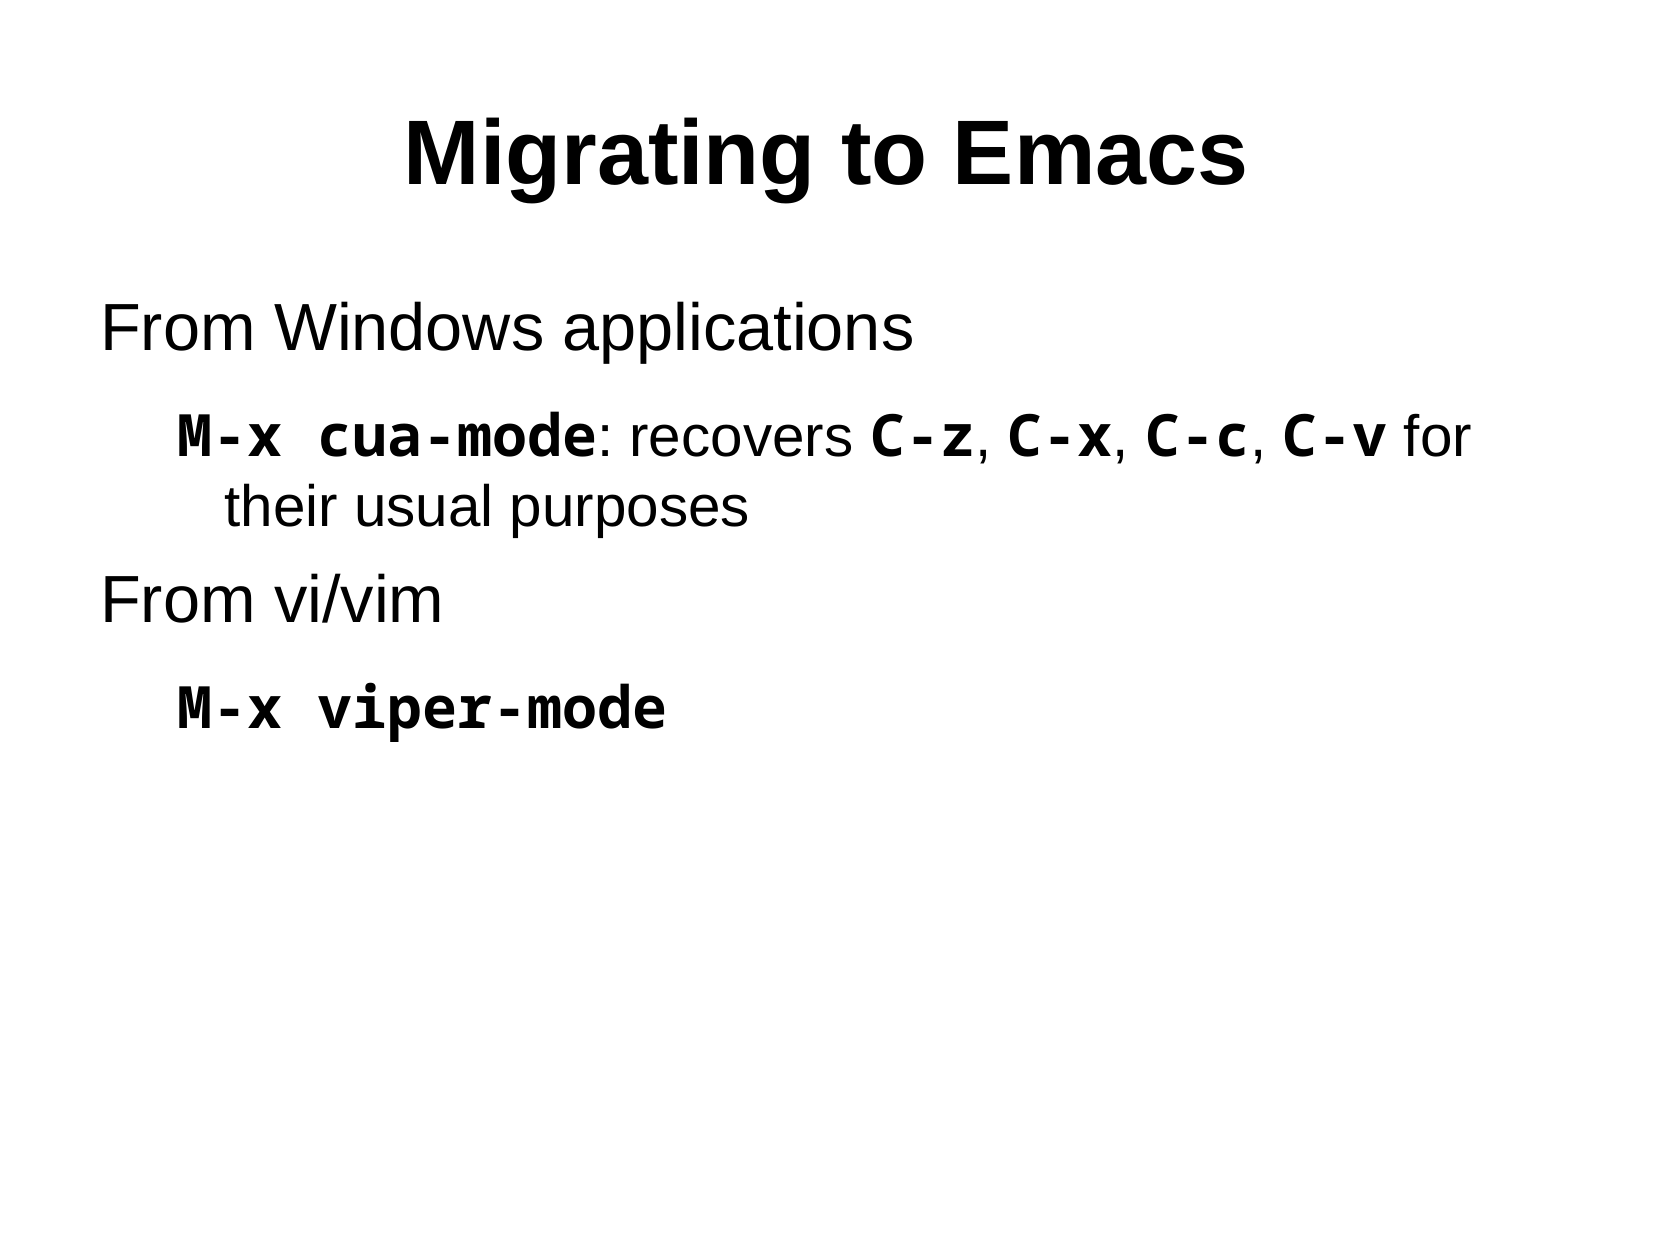

# Migrating to Emacs
From Windows applications
M-x cua-mode: recovers C-z, C-x, C-c, C-v for their usual purposes
From vi/vim
M-x viper-mode